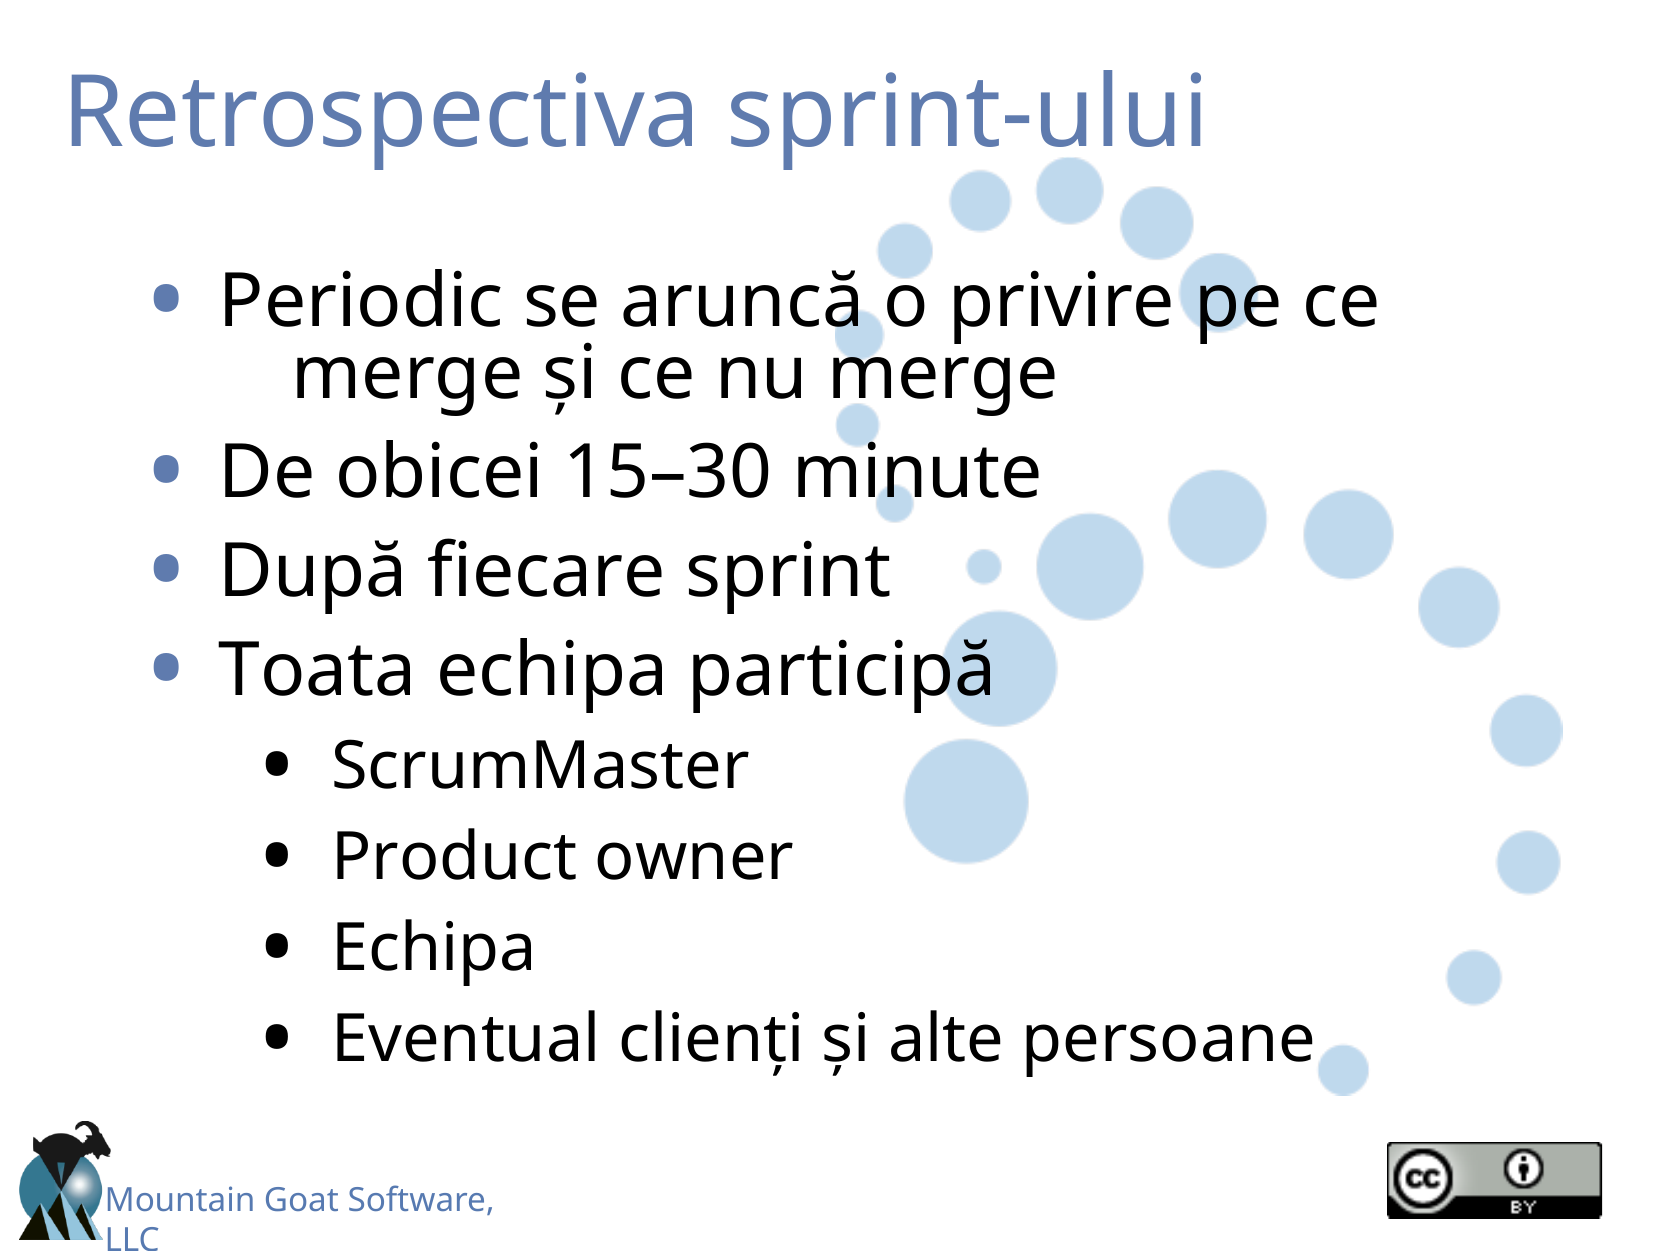

# Retrospectiva sprint-ului
Periodic se aruncă o privire pe ce merge și ce nu merge
De obicei 15–30 minute
După fiecare sprint
Toata echipa participă
ScrumMaster
Product owner
Echipa
Eventual clienți și alte persoane